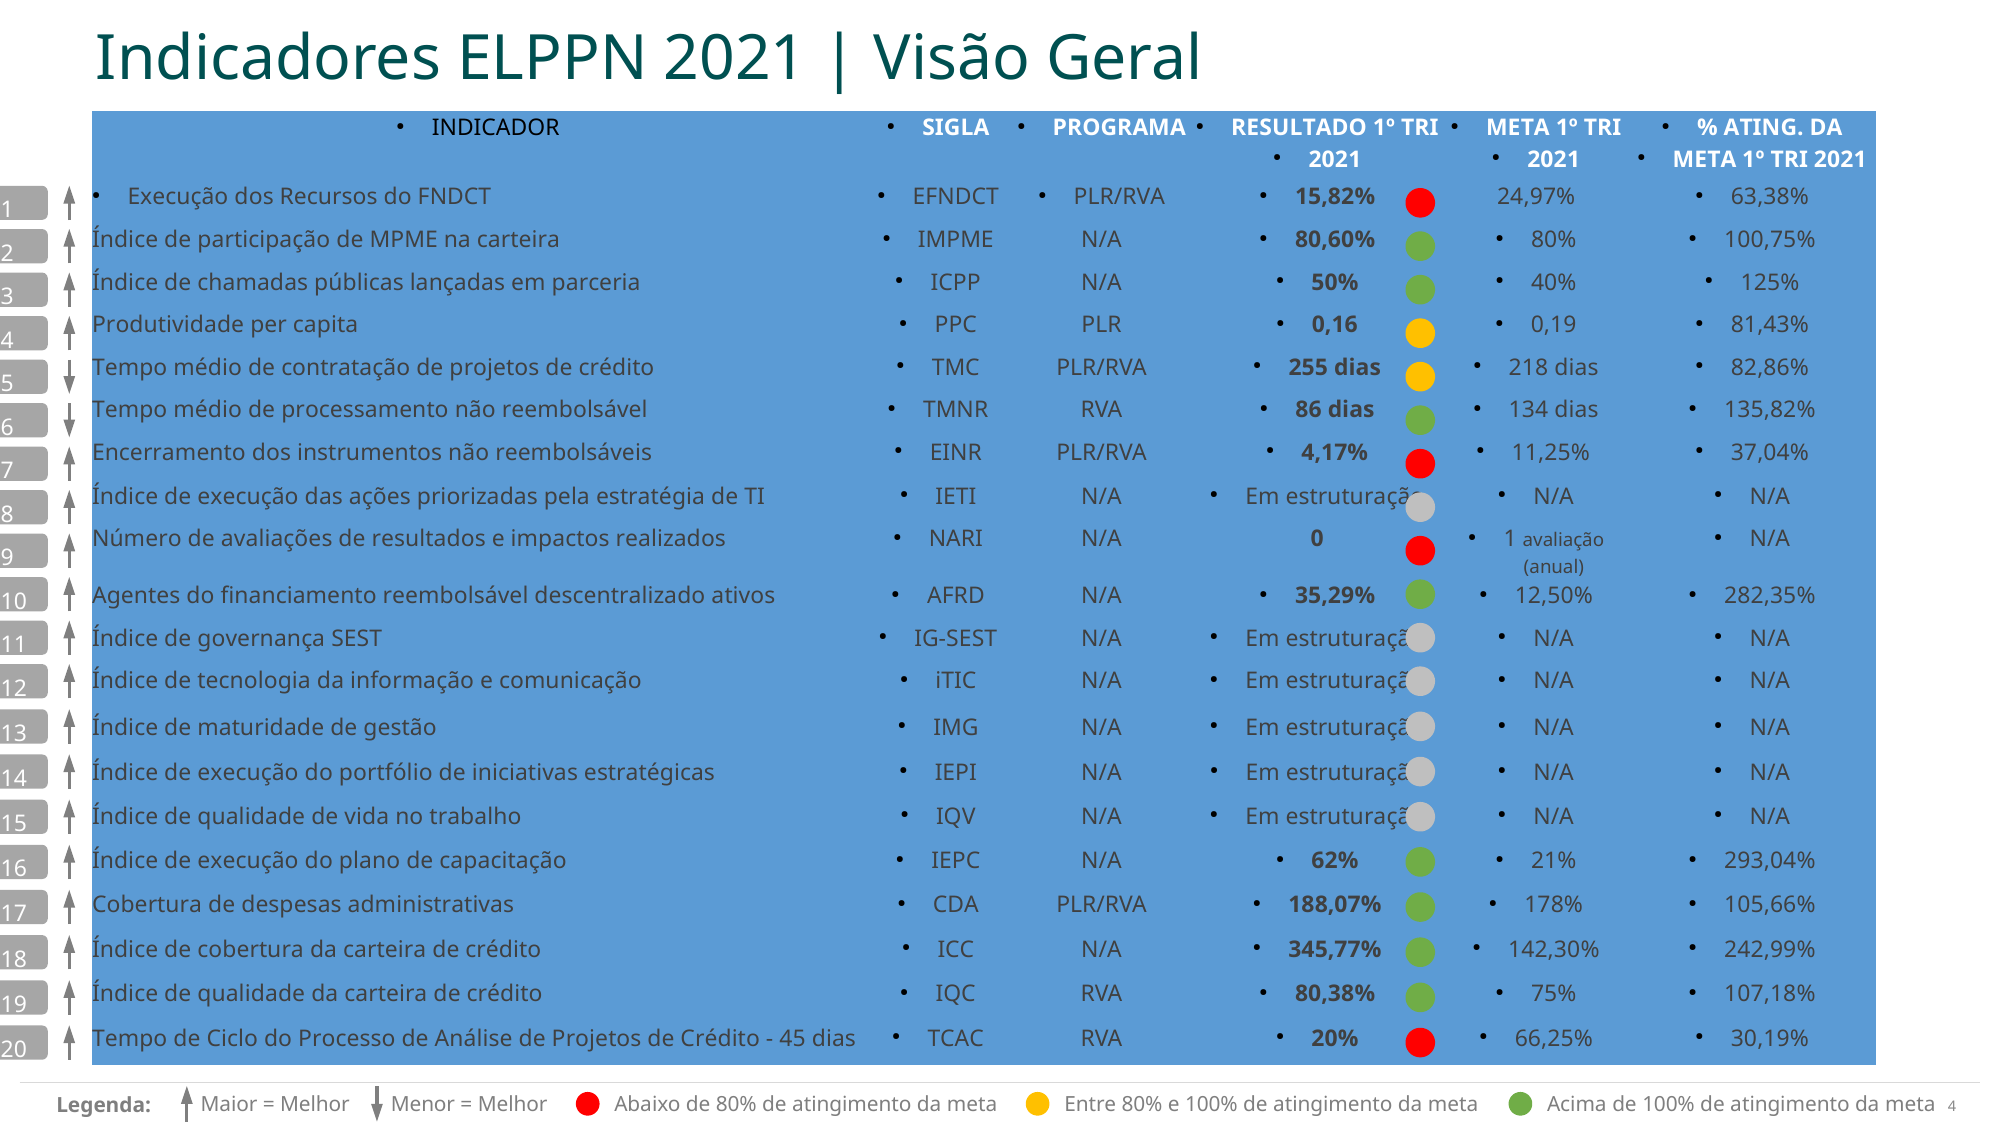

# Indicadores ELPPN 2021 | Visão Geral
| INDICADOR | SIGLA | PROGRAMA | RESULTADO 1º TRI 2021 | META 1º TRI 2021 | % ATING. DA META 1º TRI 2021 |
| --- | --- | --- | --- | --- | --- |
| Execução dos Recursos do FNDCT | EFNDCT | PLR/RVA | 15,82% | 24,97% | 63,38% |
| Índice de participação de MPME na carteira | IMPME | N/A | 80,60% | 80% | 100,75% |
| Índice de chamadas públicas lançadas em parceria | ICPP | N/A | 50% | 40% | 125% |
| Produtividade per capita | PPC | PLR | 0,16 | 0,19 | 81,43% |
| Tempo médio de contratação de projetos de crédito | TMC | PLR/RVA | 255 dias | 218 dias | 82,86% |
| Tempo médio de processamento não reembolsável | TMNR | RVA | 86 dias | 134 dias | 135,82% |
| Encerramento dos instrumentos não reembolsáveis | EINR | PLR/RVA | 4,17% | 11,25% | 37,04% |
| Índice de execução das ações priorizadas pela estratégia de TI | IETI | N/A | Em estruturação | N/A | N/A |
| Número de avaliações de resultados e impactos realizados | NARI | N/A | 0 | 1 avaliação (anual) | N/A |
| Agentes do financiamento reembolsável descentralizado ativos | AFRD | N/A | 35,29% | 12,50% | 282,35% |
| Índice de governança SEST | IG-SEST | N/A | Em estruturação | N/A | N/A |
| Índice de tecnologia da informação e comunicação | iTIC | N/A | Em estruturação | N/A | N/A |
| Índice de maturidade de gestão | IMG | N/A | Em estruturação | N/A | N/A |
| Índice de execução do portfólio de iniciativas estratégicas | IEPI | N/A | Em estruturação | N/A | N/A |
| Índice de qualidade de vida no trabalho | IQV | N/A | Em estruturação | N/A | N/A |
| Índice de execução do plano de capacitação | IEPC | N/A | 62% | 21% | 293,04% |
| Cobertura de despesas administrativas | CDA | PLR/RVA | 188,07% | 178% | 105,66% |
| Índice de cobertura da carteira de crédito | ICC | N/A | 345,77% | 142,30% | 242,99% |
| Índice de qualidade da carteira de crédito | IQC | RVA | 80,38% | 75% | 107,18% |
| Tempo de Ciclo do Processo de Análise de Projetos de Crédito - 45 dias | TCAC | RVA | 20% | 66,25% | 30,19% |
1
2
3
4
5
6
7
8
9
10
11
12
13
14
15
16
17
18
19
20
Maior = Melhor
Menor = Melhor
Abaixo de 80% de atingimento da meta
Entre 80% e 100% de atingimento da meta
Acima de 100% de atingimento da meta
Legenda: